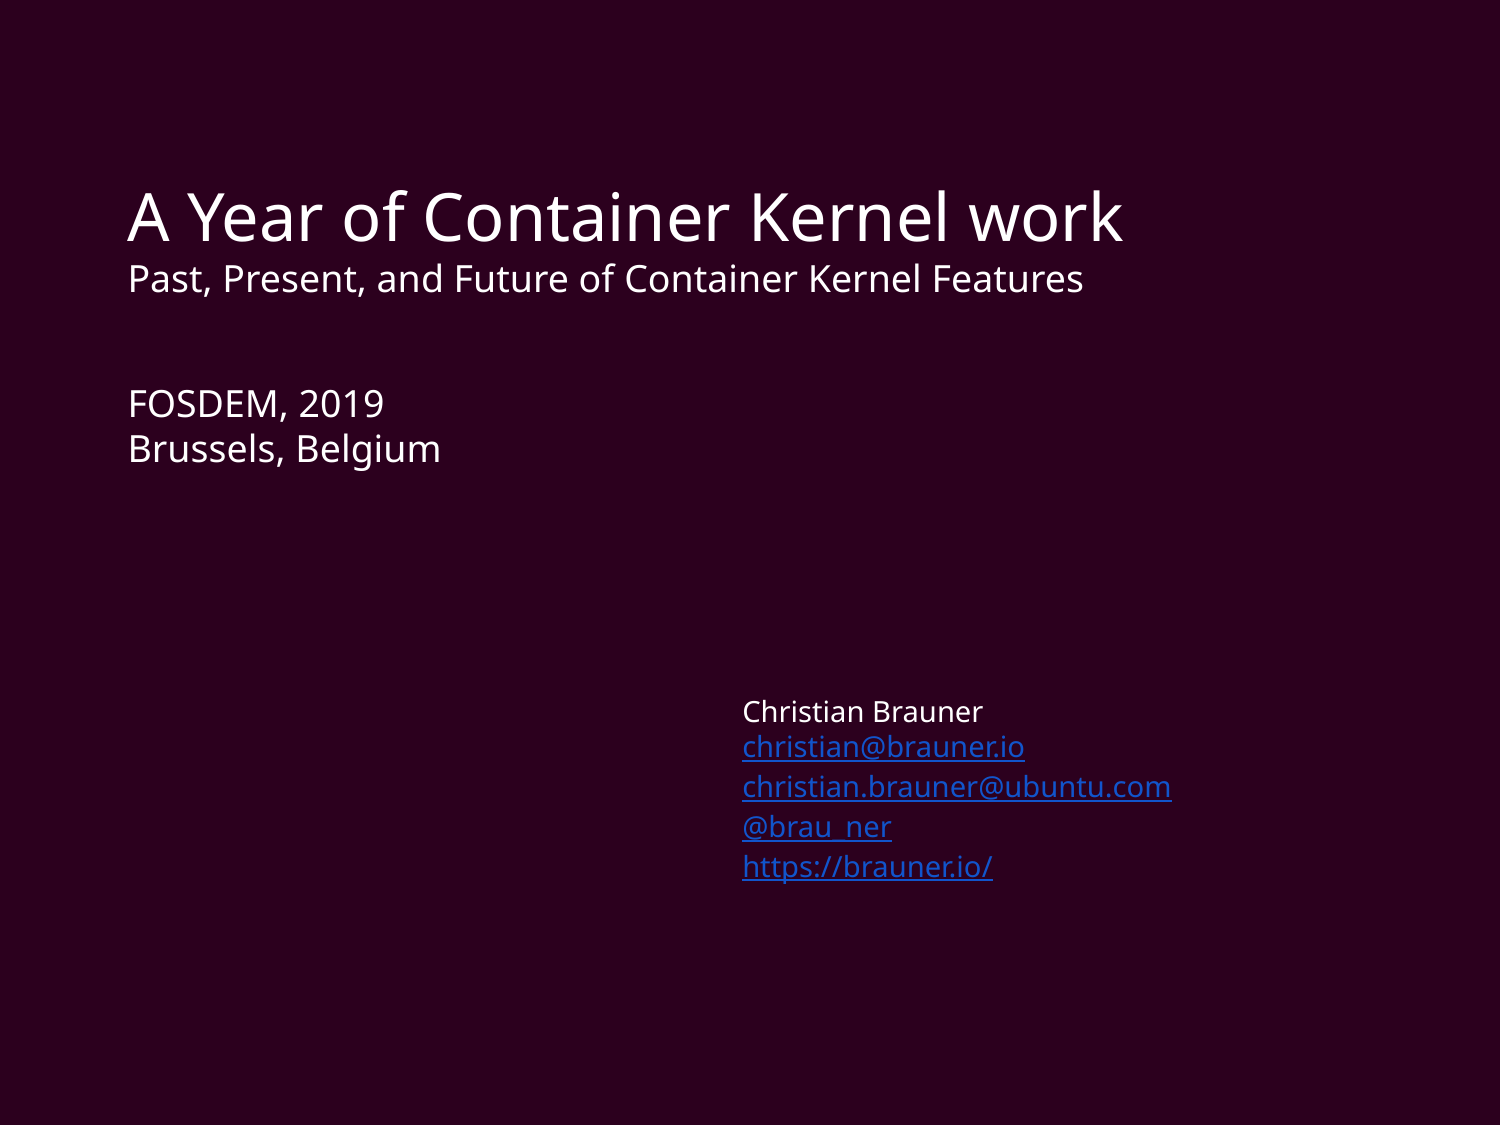

# A Year of Container Kernel work Past, Present, and Future of Container Kernel Features FOSDEM, 2019 Brussels, Belgium
Christian Brauner
christian@brauner.io
christian.brauner@ubuntu.com
@brau_ner
https://brauner.io/